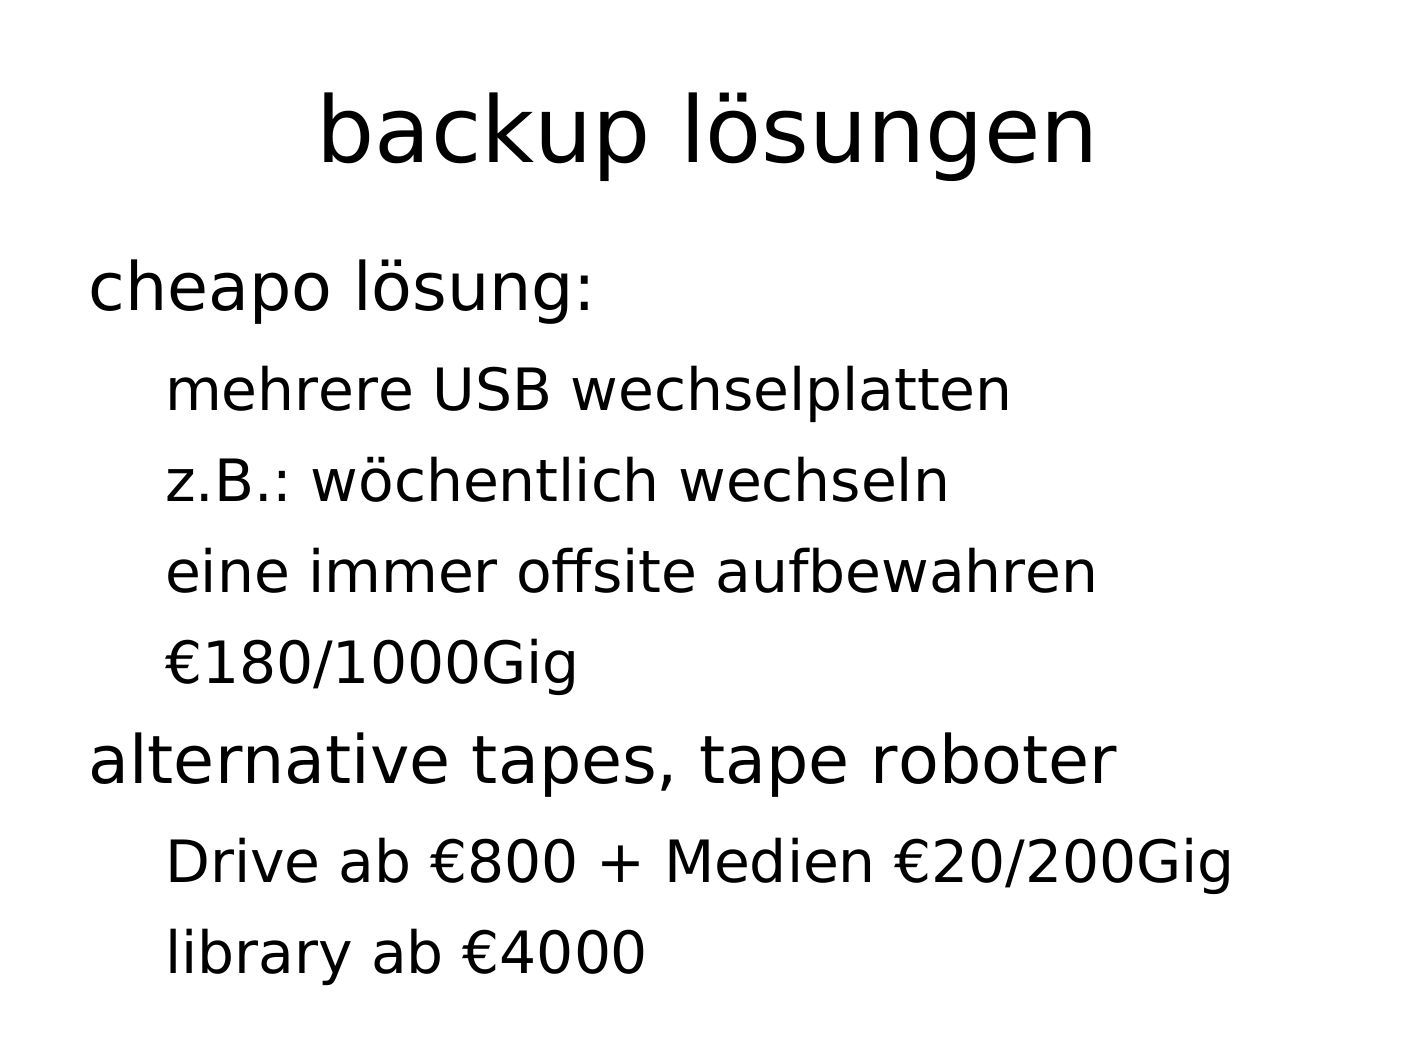

# backup lösungen
cheapo lösung:
mehrere USB wechselplatten
z.B.: wöchentlich wechseln
eine immer offsite aufbewahren
€180/1000Gig
alternative tapes, tape roboter
Drive ab €800 + Medien €20/200Gig
library ab €4000